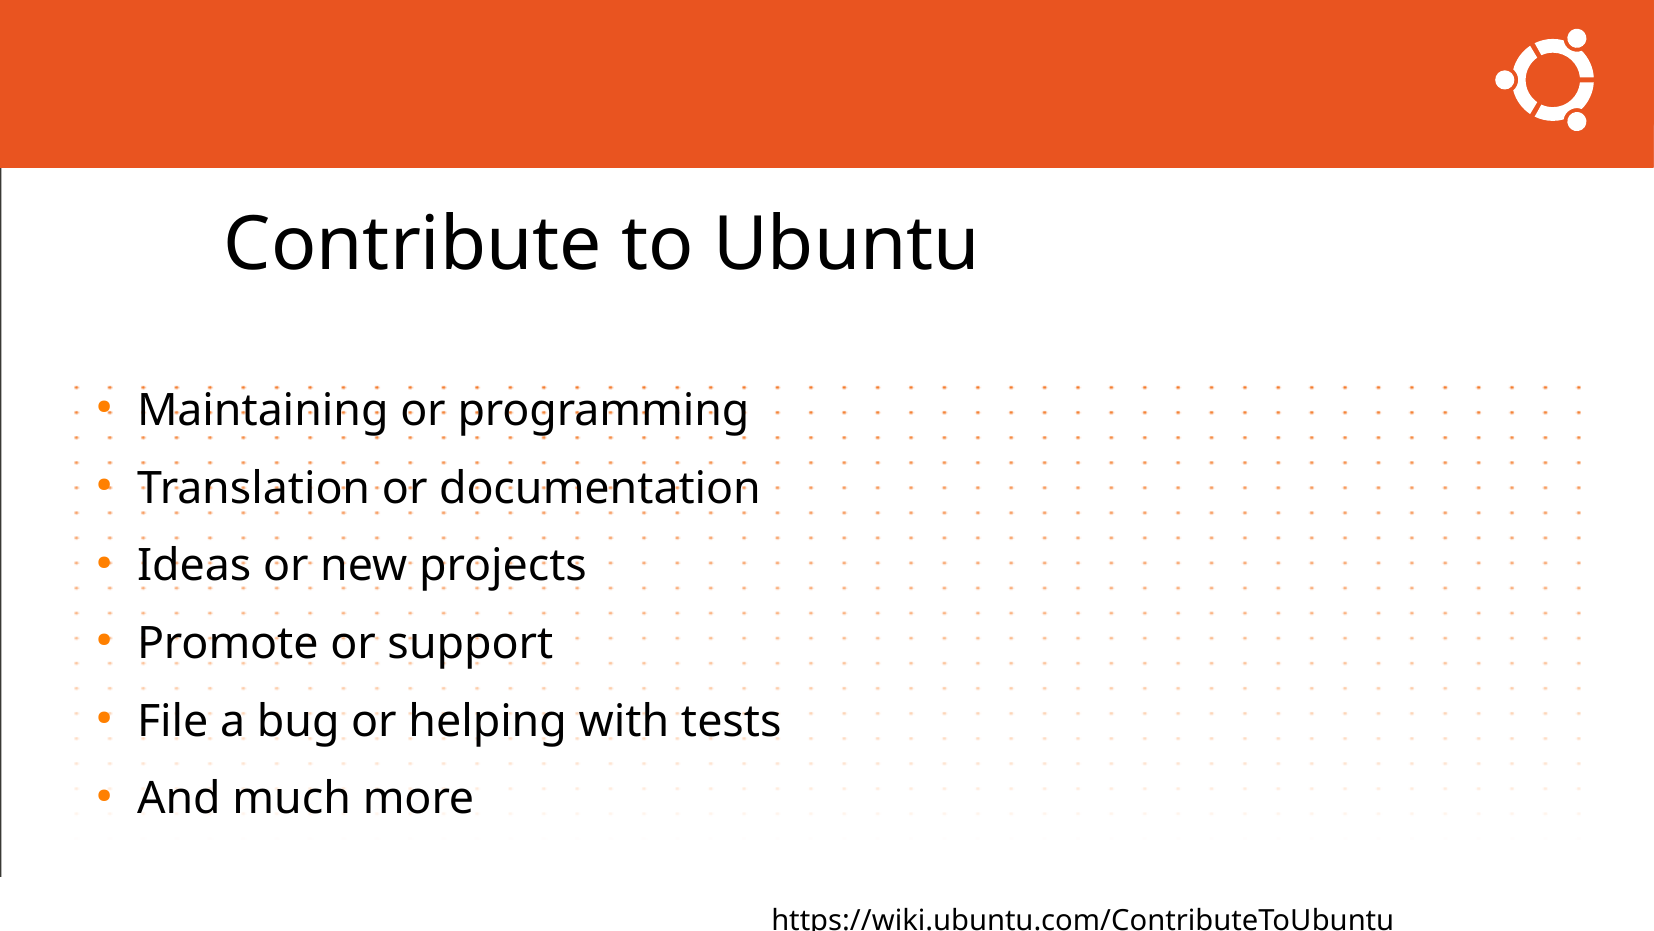

Contribute to Ubuntu
# Maintaining or programming
Translation or documentation
Ideas or new projects
Promote or support
File a bug or helping with tests
And much more
https://wiki.ubuntu.com/ContributeToUbuntu